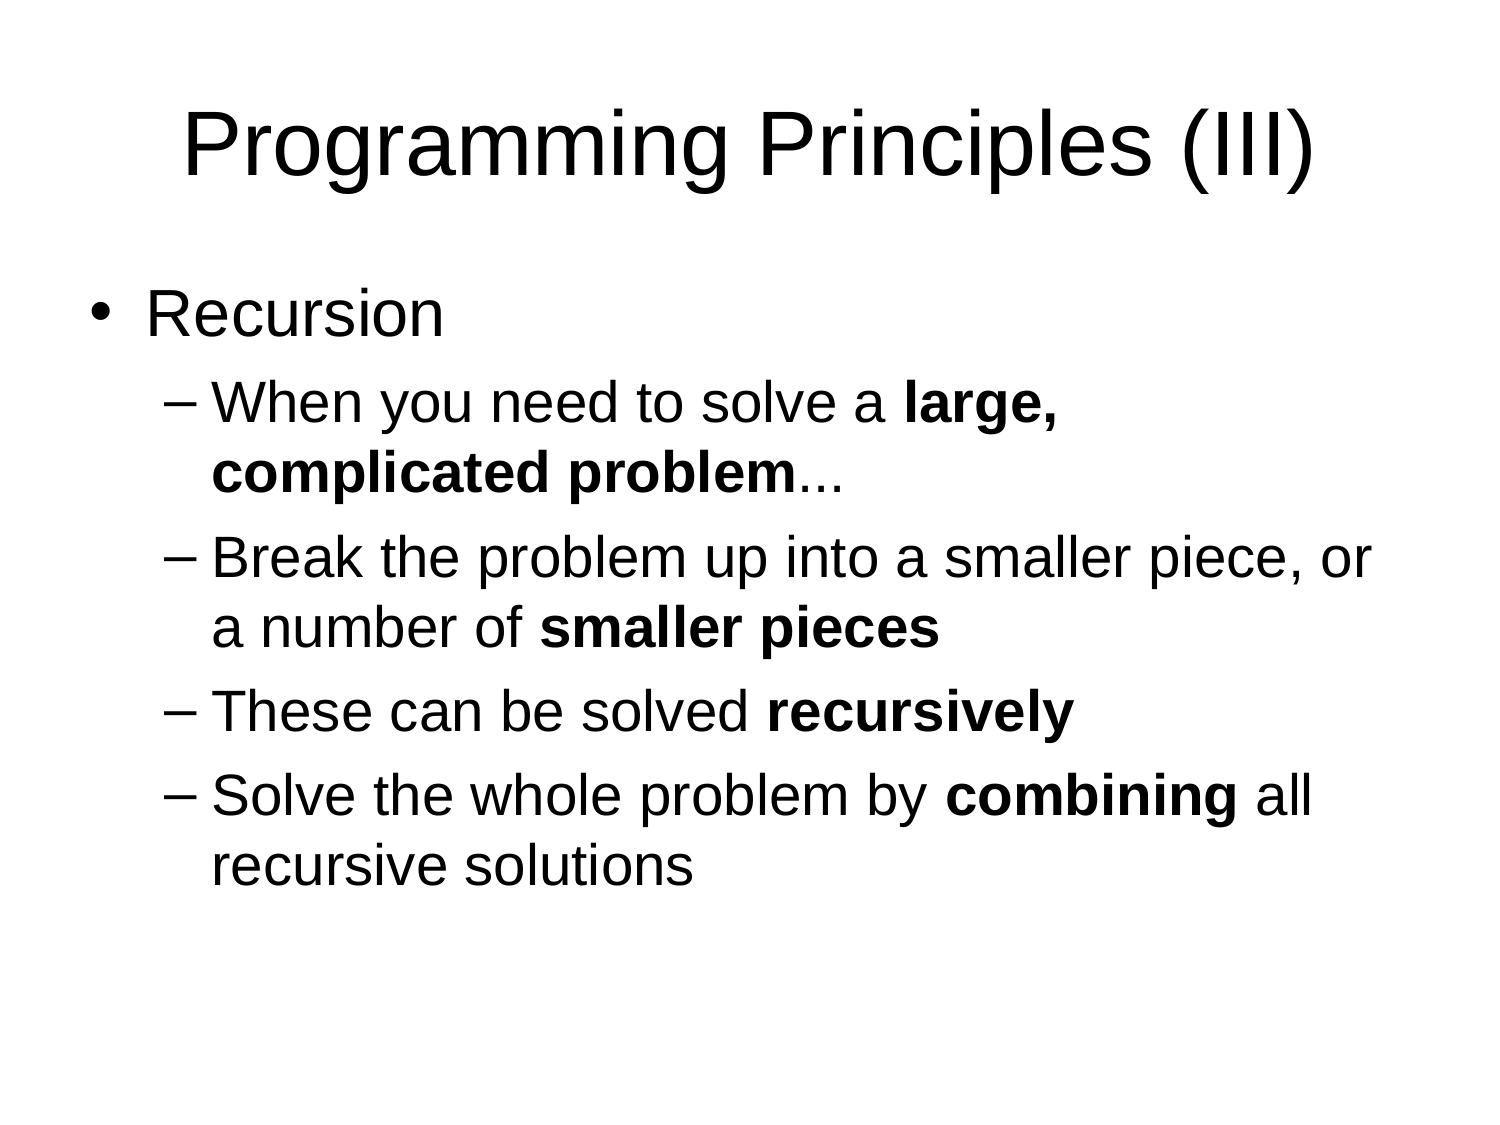

# Programming Principles (III)
Recursion
When you need to solve a large, complicated problem...
Break the problem up into a smaller piece, or a number of smaller pieces
These can be solved recursively
Solve the whole problem by combining all recursive solutions